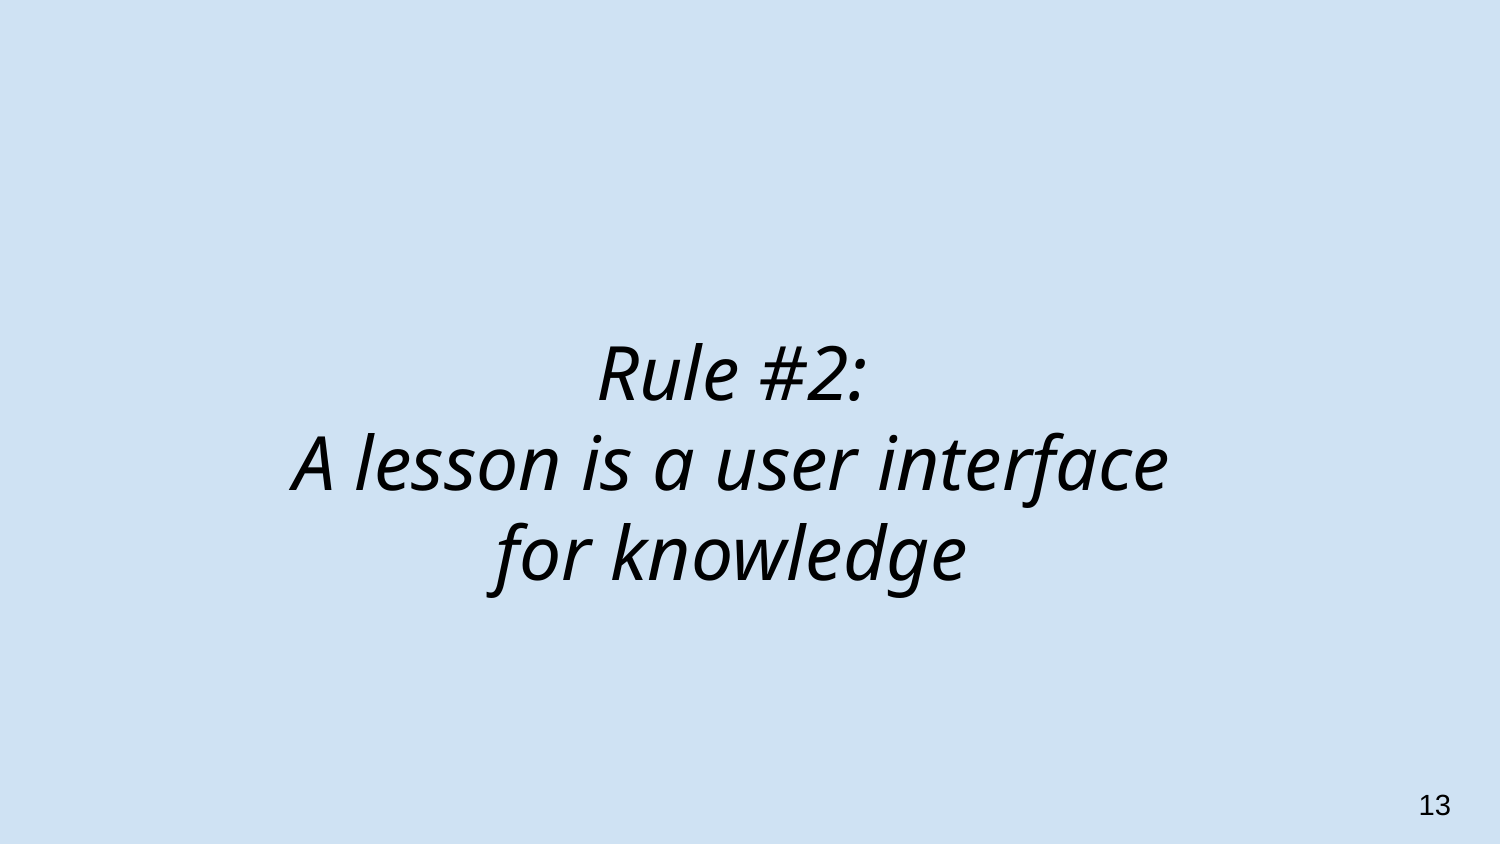

Rule #2:
A lesson is a user interface
for knowledge